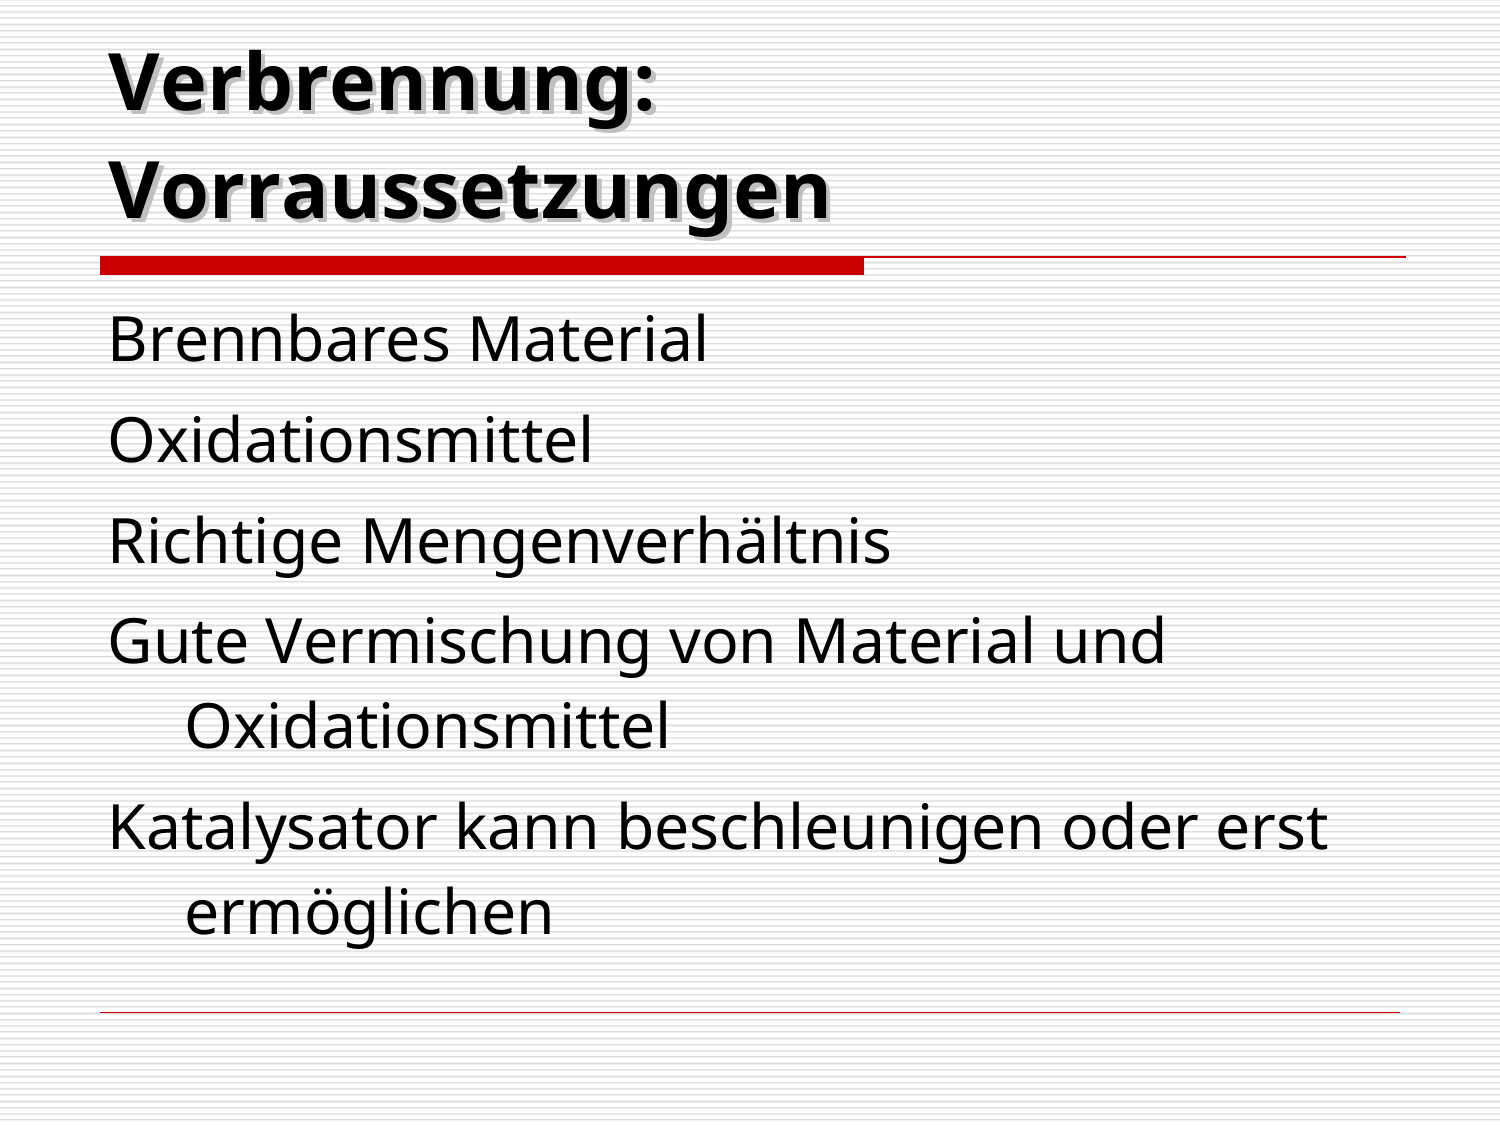

# Verbrennung: Vorraussetzungen
Brennbares Material
Oxidationsmittel
Richtige Mengenverhältnis
Gute Vermischung von Material und Oxidationsmittel
Katalysator kann beschleunigen oder erst ermöglichen